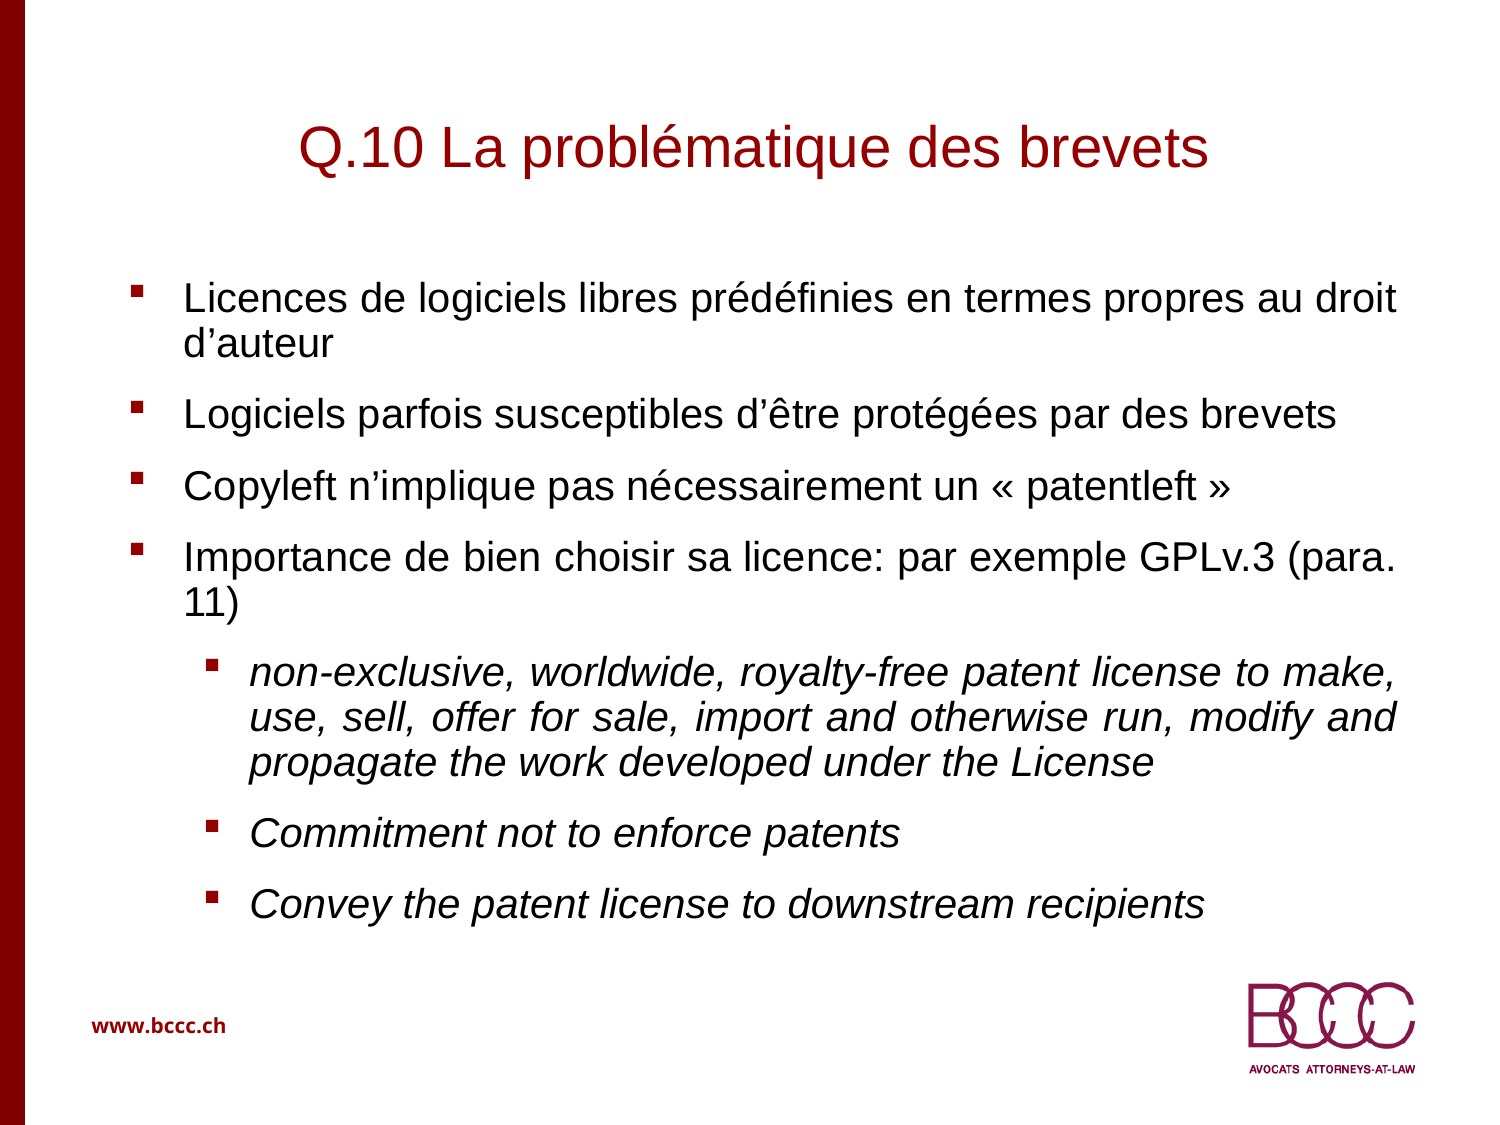

# Q.10 La problématique des brevets
Licences de logiciels libres prédéfinies en termes propres au droit d’auteur
Logiciels parfois susceptibles d’être protégées par des brevets
Copyleft n’implique pas nécessairement un « patentleft »
Importance de bien choisir sa licence: par exemple GPLv.3 (para. 11)
non-exclusive, worldwide, royalty-free patent license to make, use, sell, offer for sale, import and otherwise run, modify and propagate the work developed under the License
Commitment not to enforce patents
Convey the patent license to downstream recipients